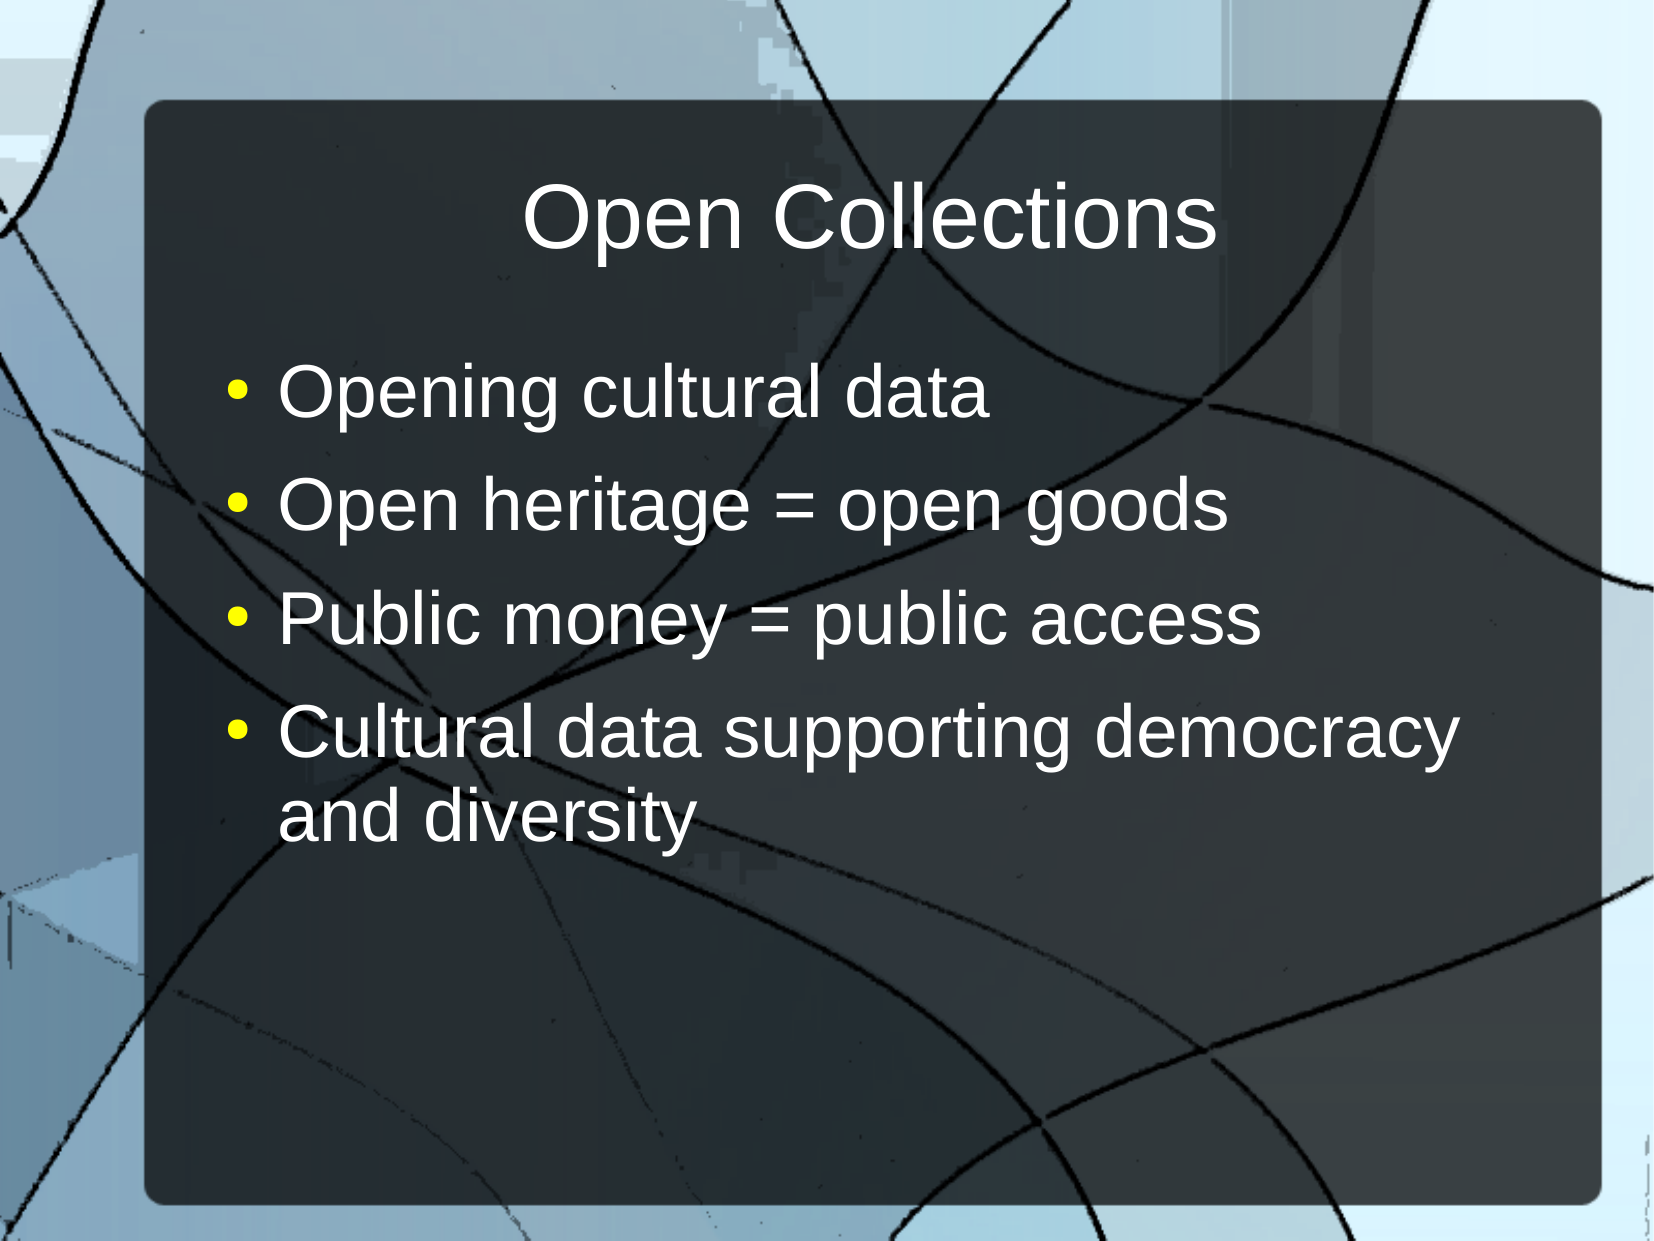

# Open Collections
Opening cultural data
Open heritage = open goods
Public money = public access
Cultural data supporting democracy and diversity